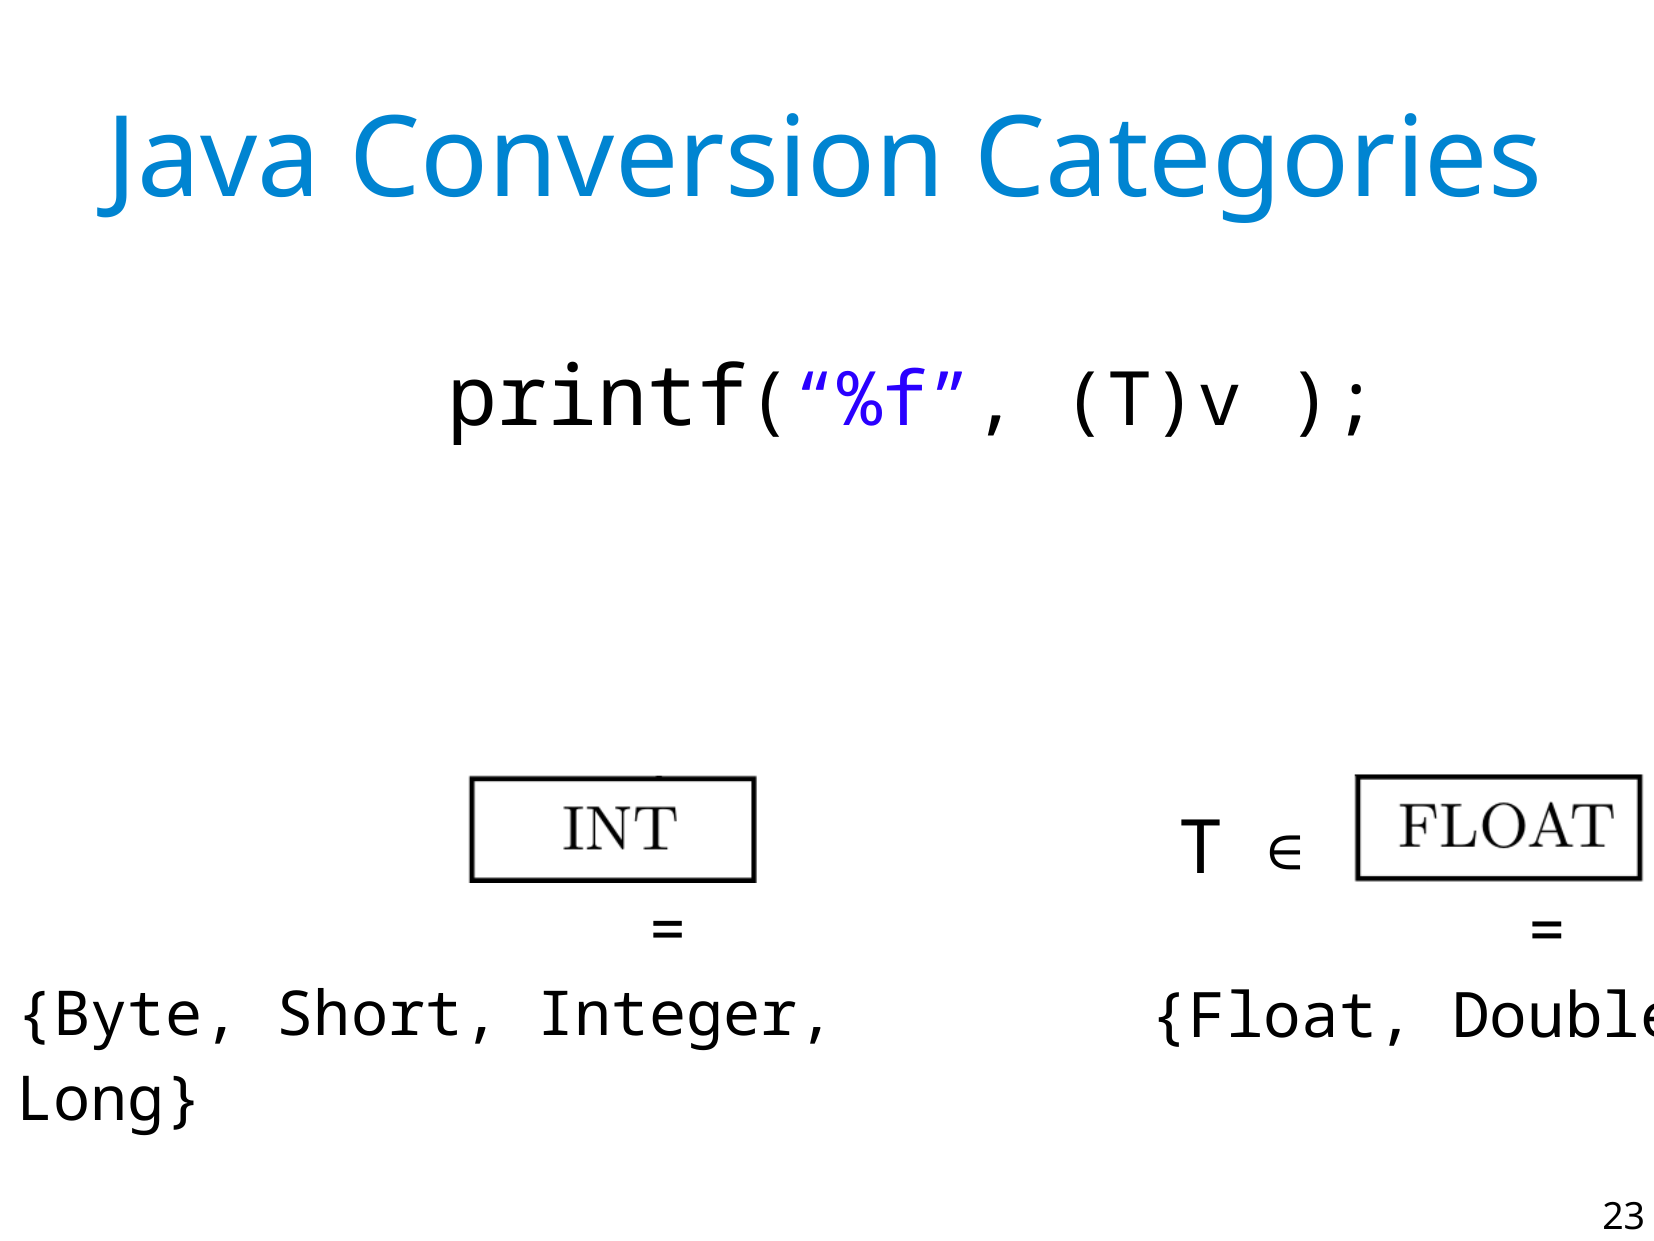

# Java Conversion Categories
printf(“%f”, (T)v );
T ∈
 =
{Byte, Short, Integer, Long}
 =
{Float, Double}
23